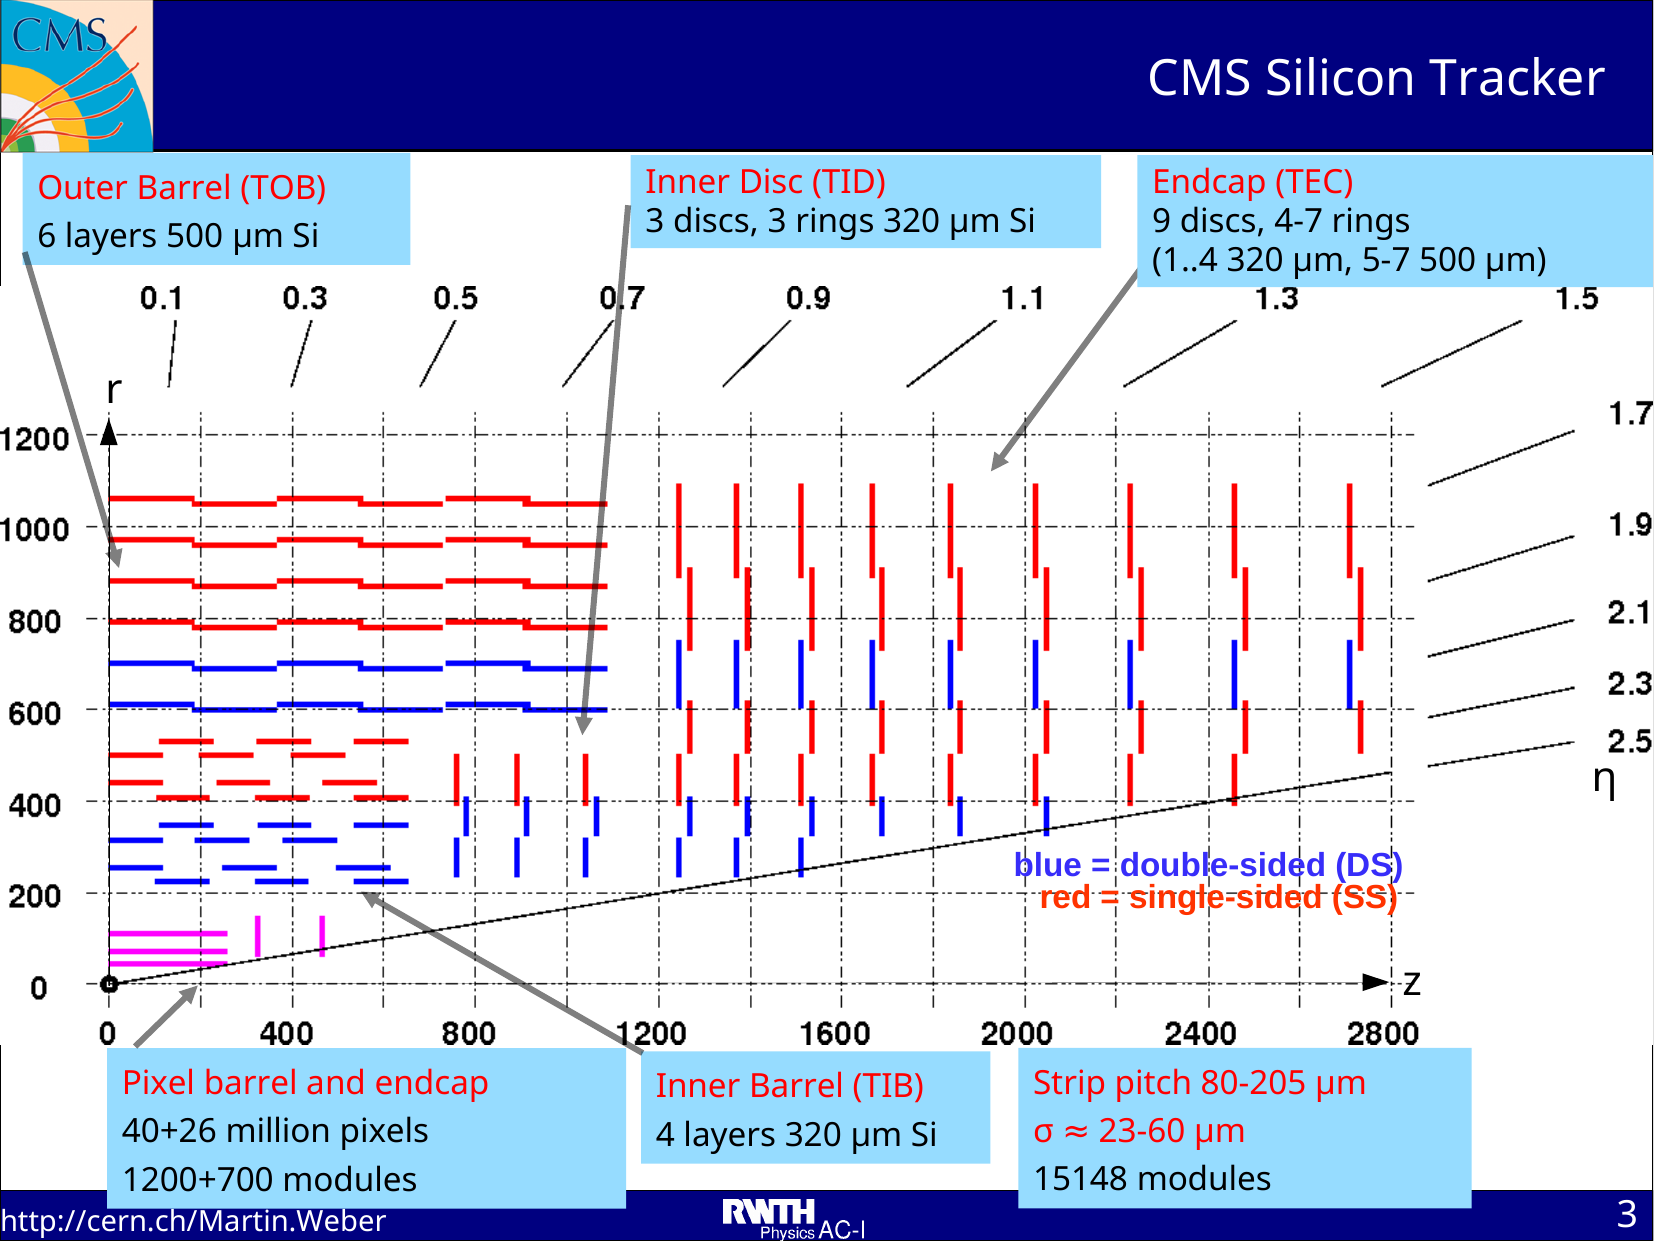

# CMS Silicon Tracker
Outer Barrel (TOB)
6 layers 500 µm Si
Inner Disc (TID)
3 discs, 3 rings 320 µm Si
Endcap (TEC)
9 discs, 4-7 rings
(1..4 320 µm, 5-7 500 µm)
r
η
blue = double-sided (DS)
red = single-sided (SS)
Inner Barrel (TIB)
4 layers 320 µm Si
z
Pixel barrel and endcap
40+26 million pixels
1200+700 modules
Strip pitch 80-205 µm
σ ≈ 23-60 µm
15148 modules